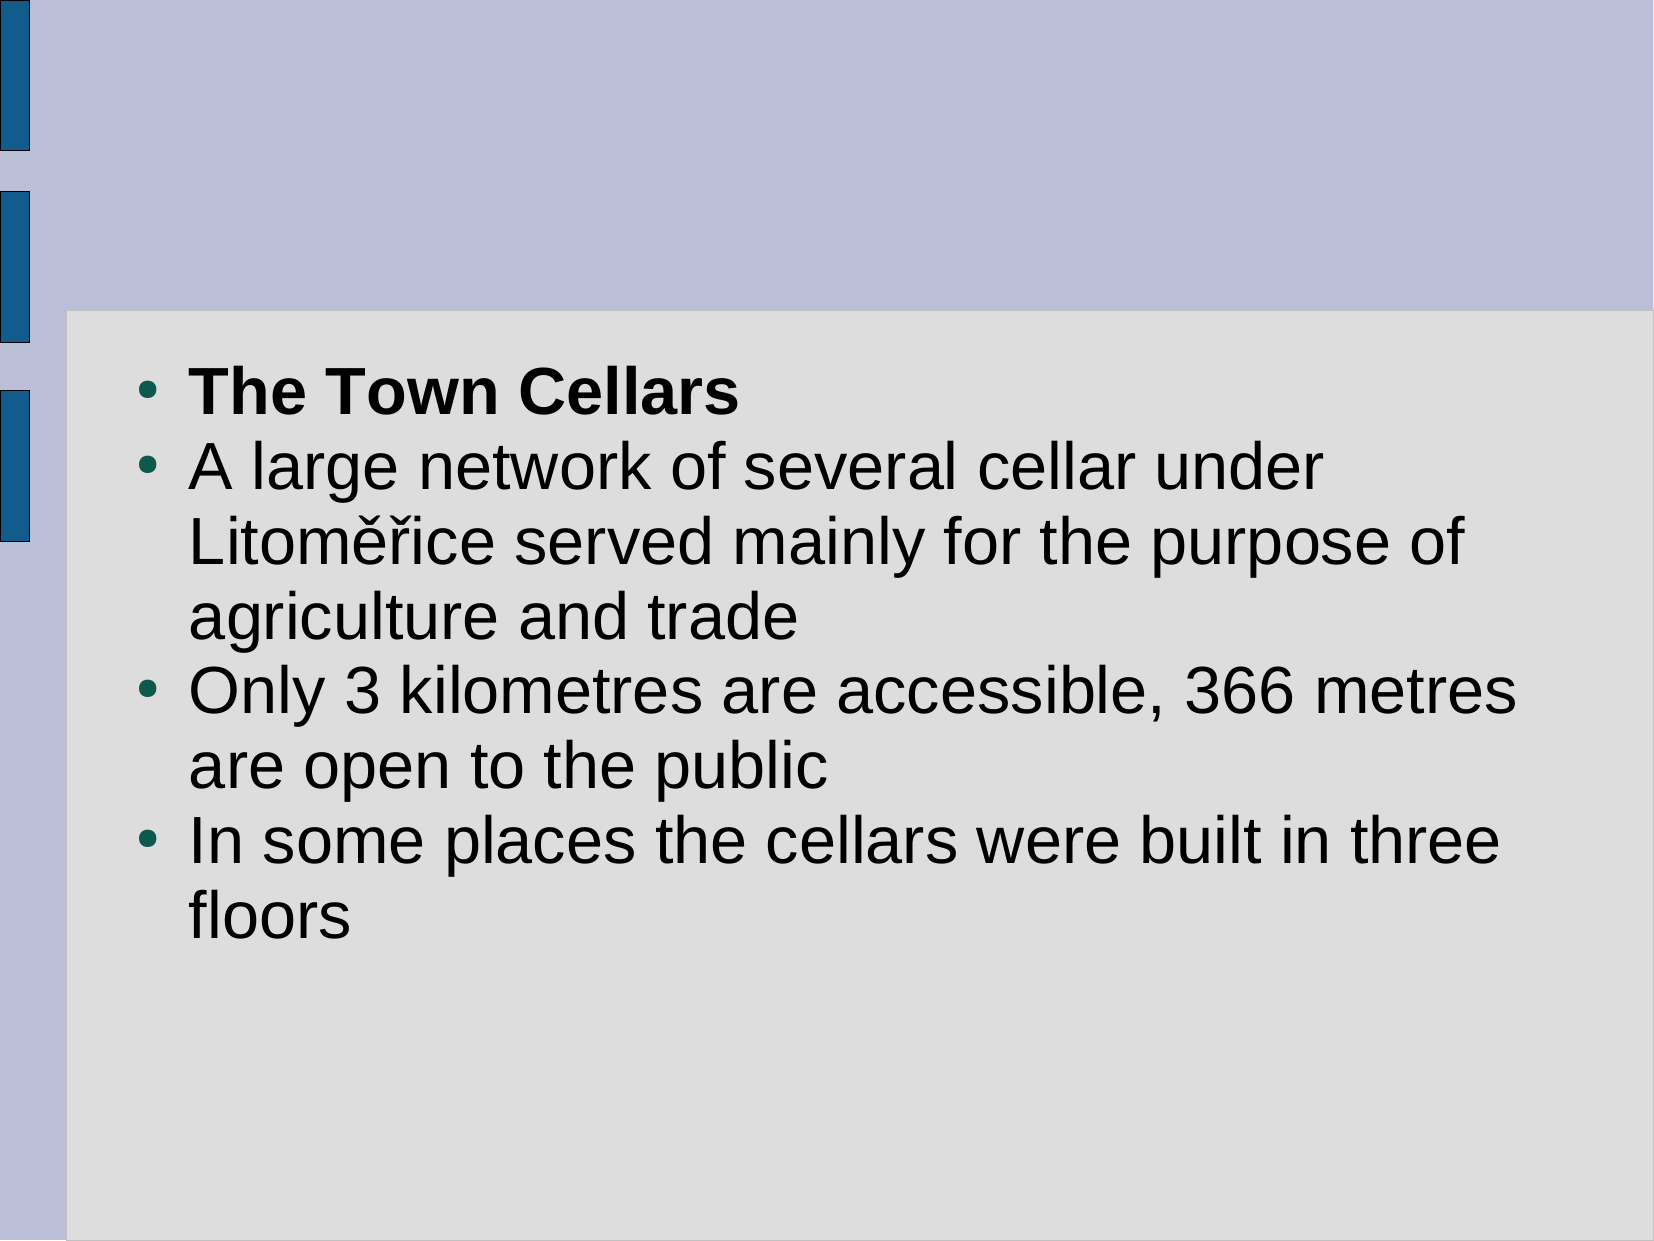

# The Town Cellars
A large network of several cellar under Litoměřice served mainly for the purpose of agriculture and trade
Only 3 kilometres are accessible, 366 metres are open to the public
In some places the cellars were built in three floors